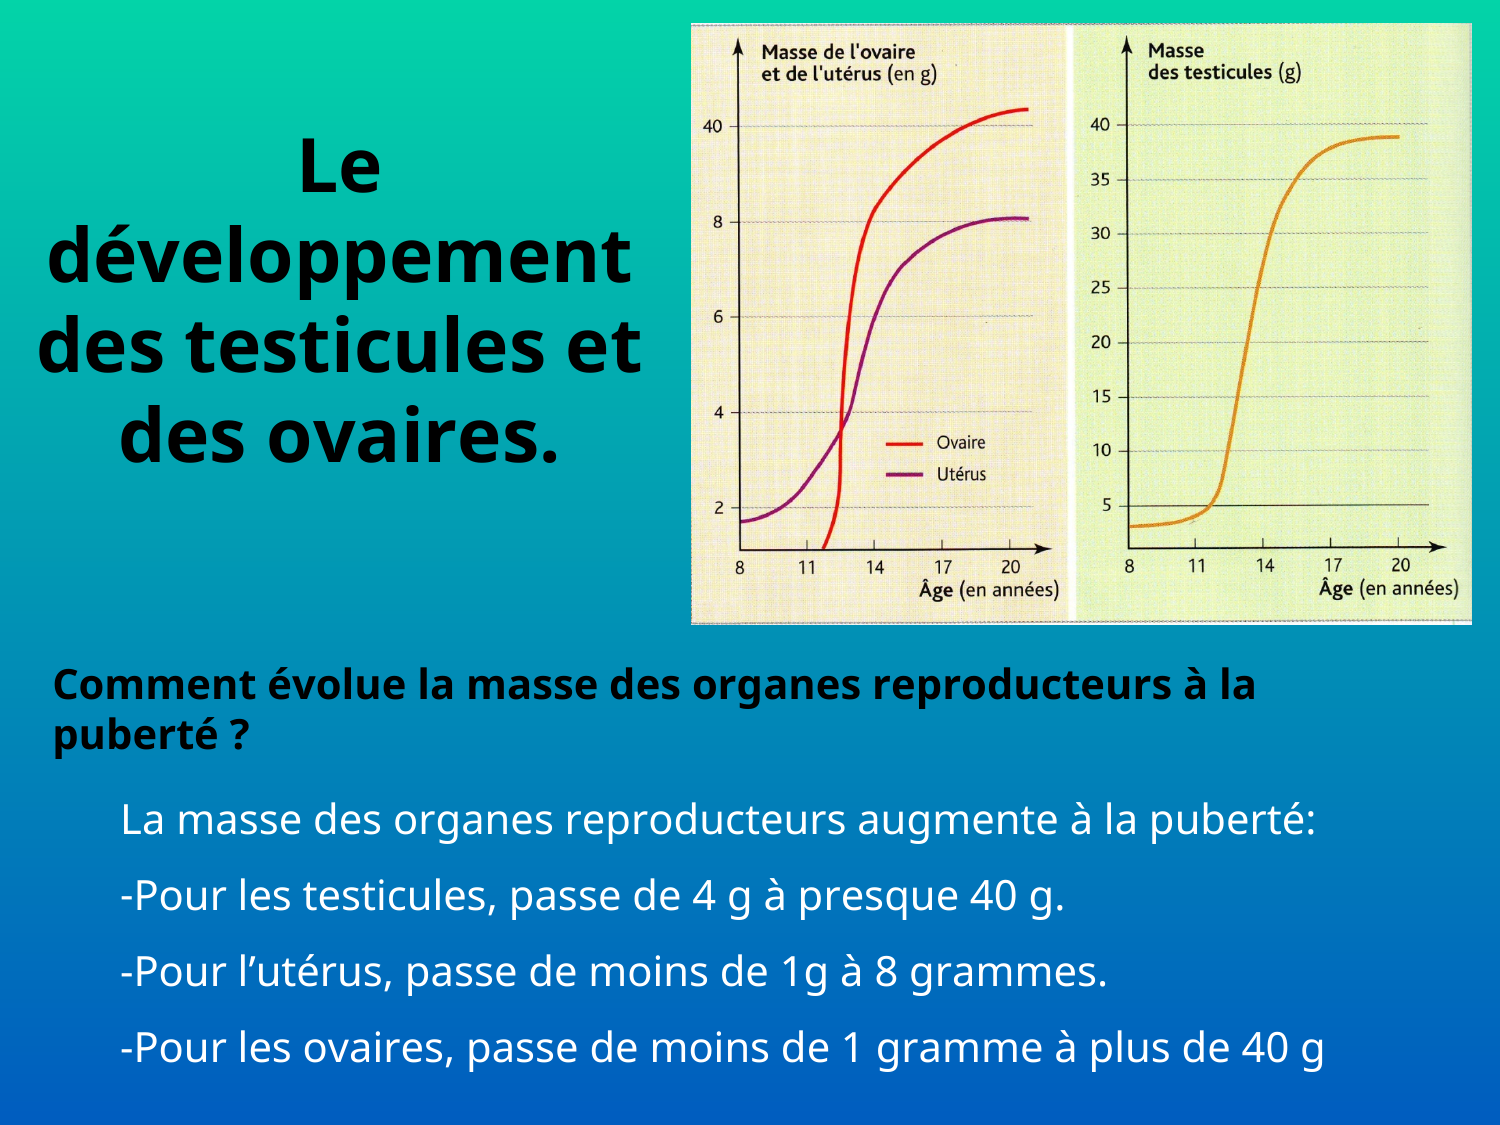

# Le développement des testicules et des ovaires.
Comment évolue la masse des organes reproducteurs à la puberté ?
La masse des organes reproducteurs augmente à la puberté:
Pour les testicules, passe de 4 g à presque 40 g.
Pour l’utérus, passe de moins de 1g à 8 grammes.
Pour les ovaires, passe de moins de 1 gramme à plus de 40 g